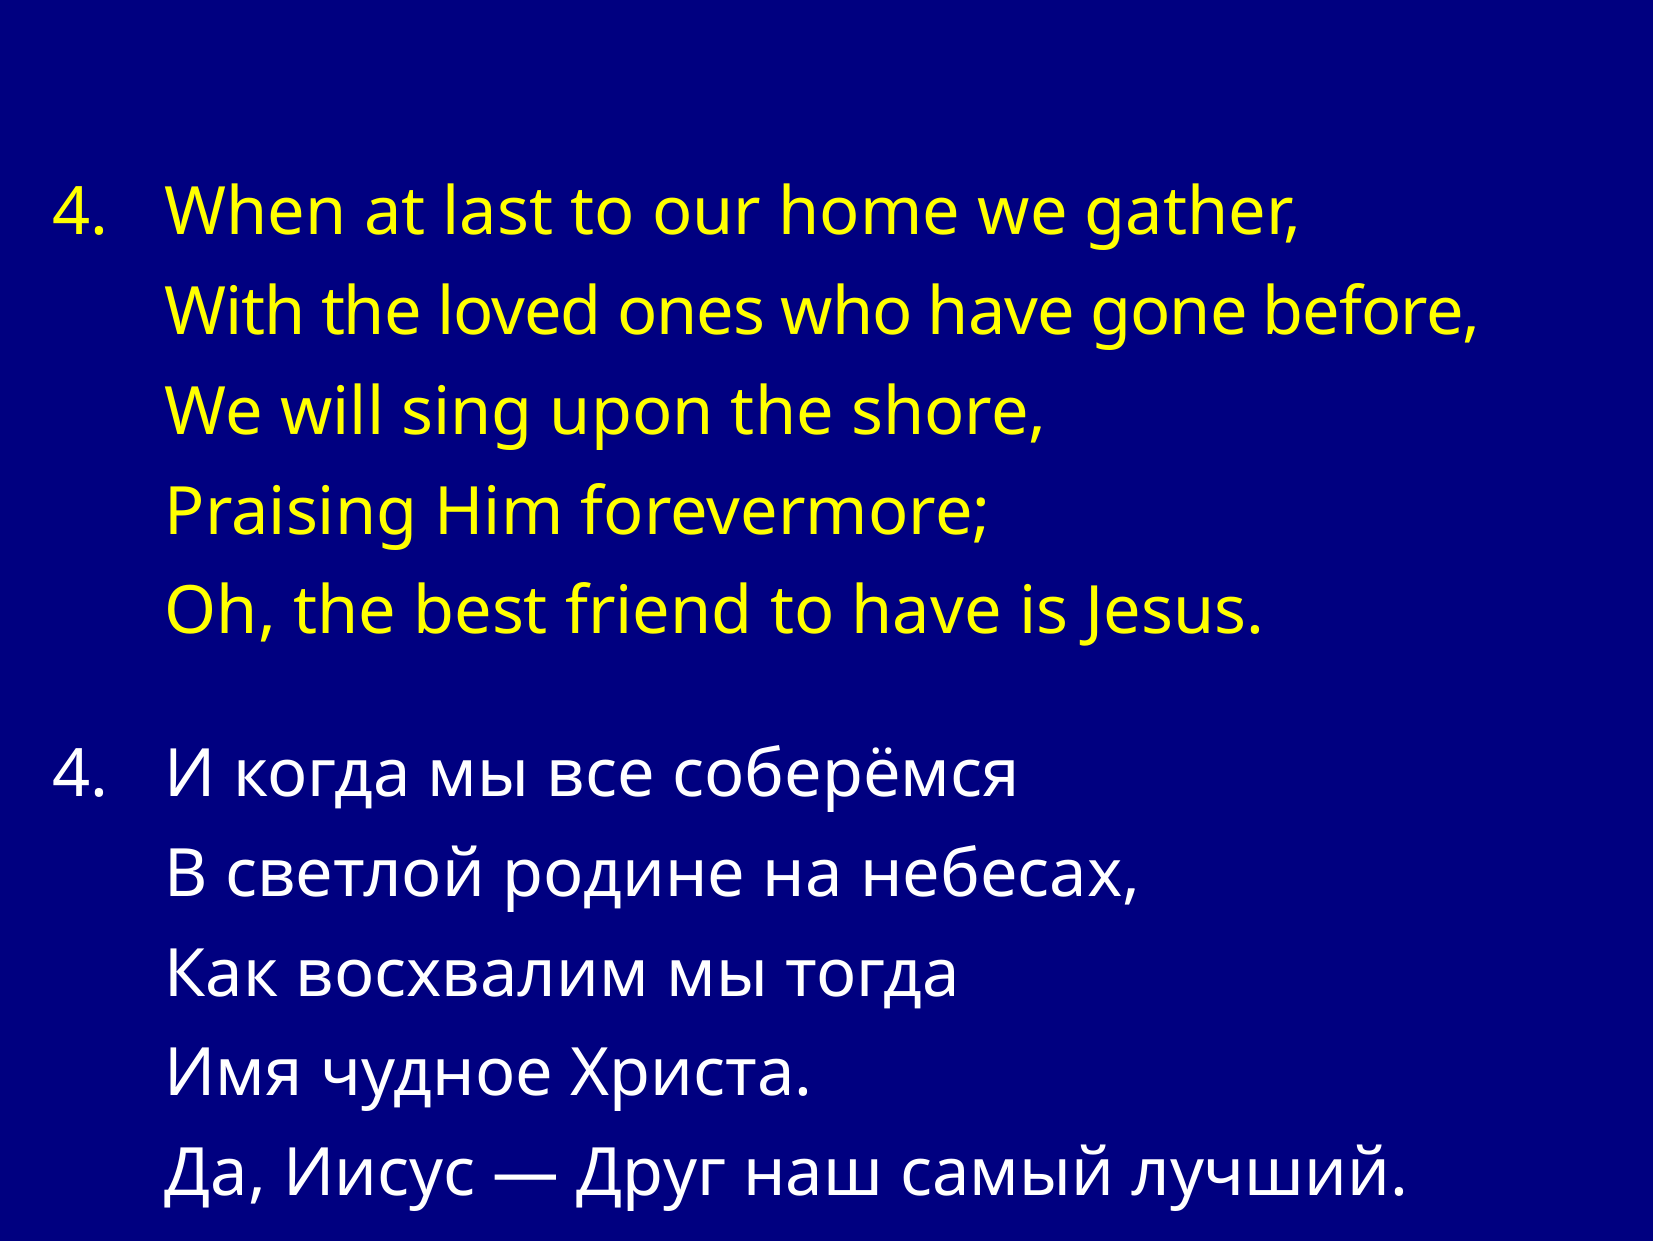

4.	When at last to our home we gather,
	With the loved ones who have gone before,
	We will sing upon the shore,
	Praising Him forevermore;
	Oh, the best friend to have is Jesus.
4.	И когда мы все соберёмся
	В светлой родине на небесах,
	Как восхвалим мы тогда
	Имя чудное Христа.
	Да, Иисус — Друг наш самый лучший.